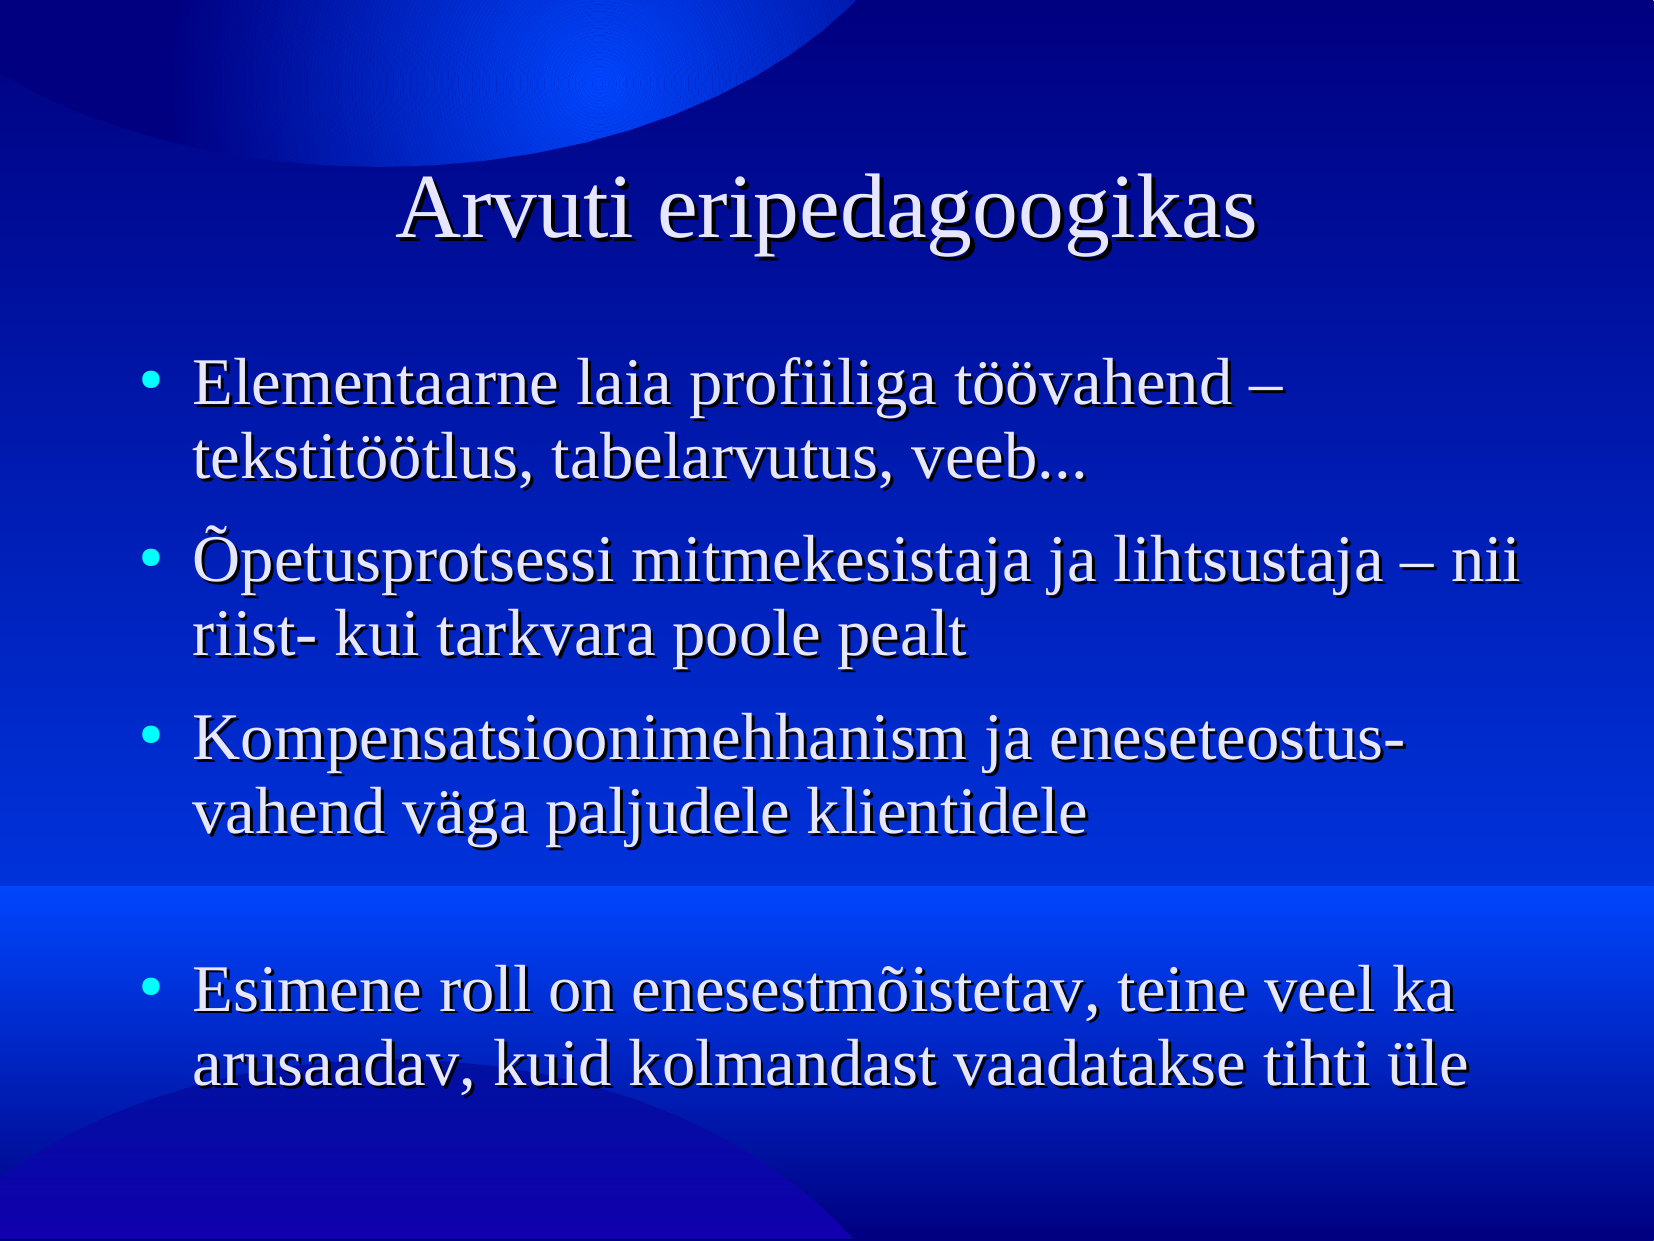

# Arvuti eripedagoogikas
Elementaarne laia profiiliga töövahend – tekstitöötlus, tabelarvutus, veeb...
Õpetusprotsessi mitmekesistaja ja lihtsustaja – nii riist- kui tarkvara poole pealt
Kompensatsioonimehhanism ja eneseteostus-vahend väga paljudele klientidele
Esimene roll on enesestmõistetav, teine veel ka arusaadav, kuid kolmandast vaadatakse tihti üle